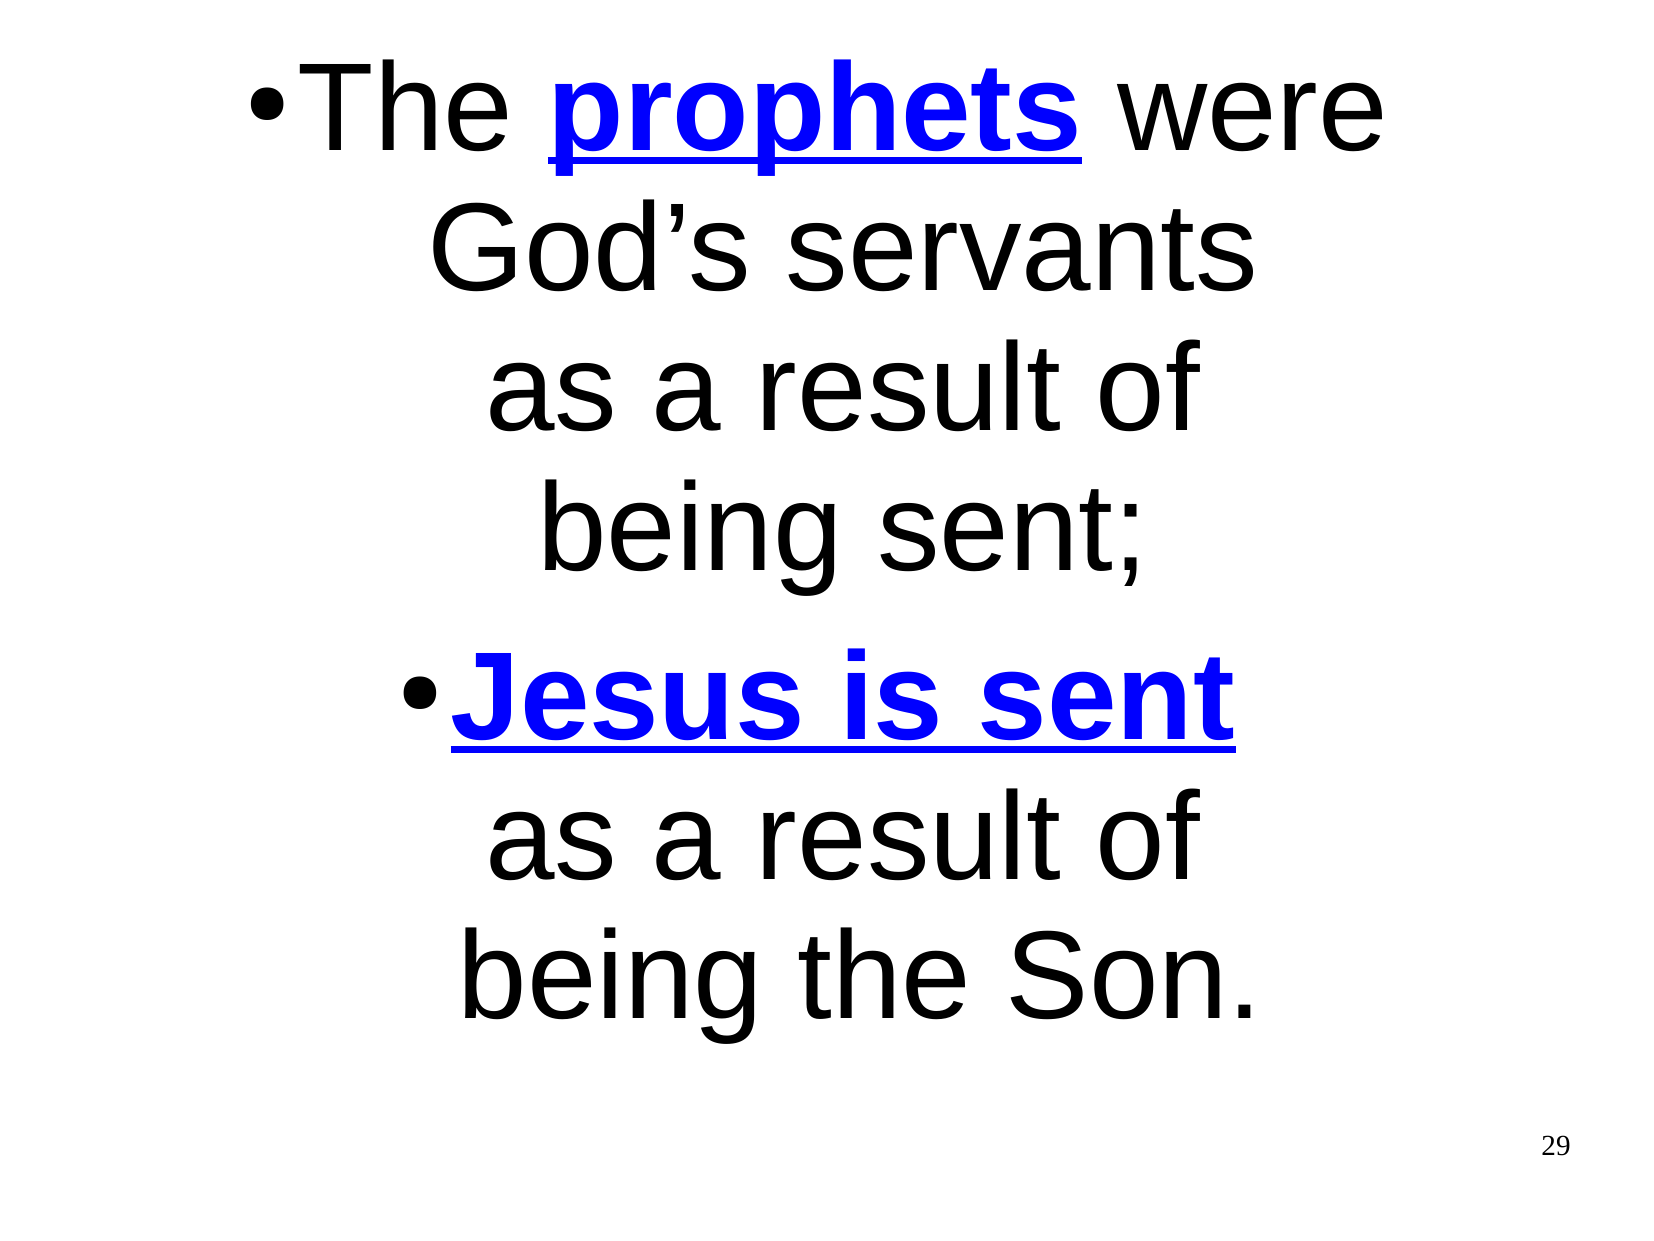

# The prophets were God’s servants as a result of being sent;
Jesus is sent
as a result of
being the Son.
29